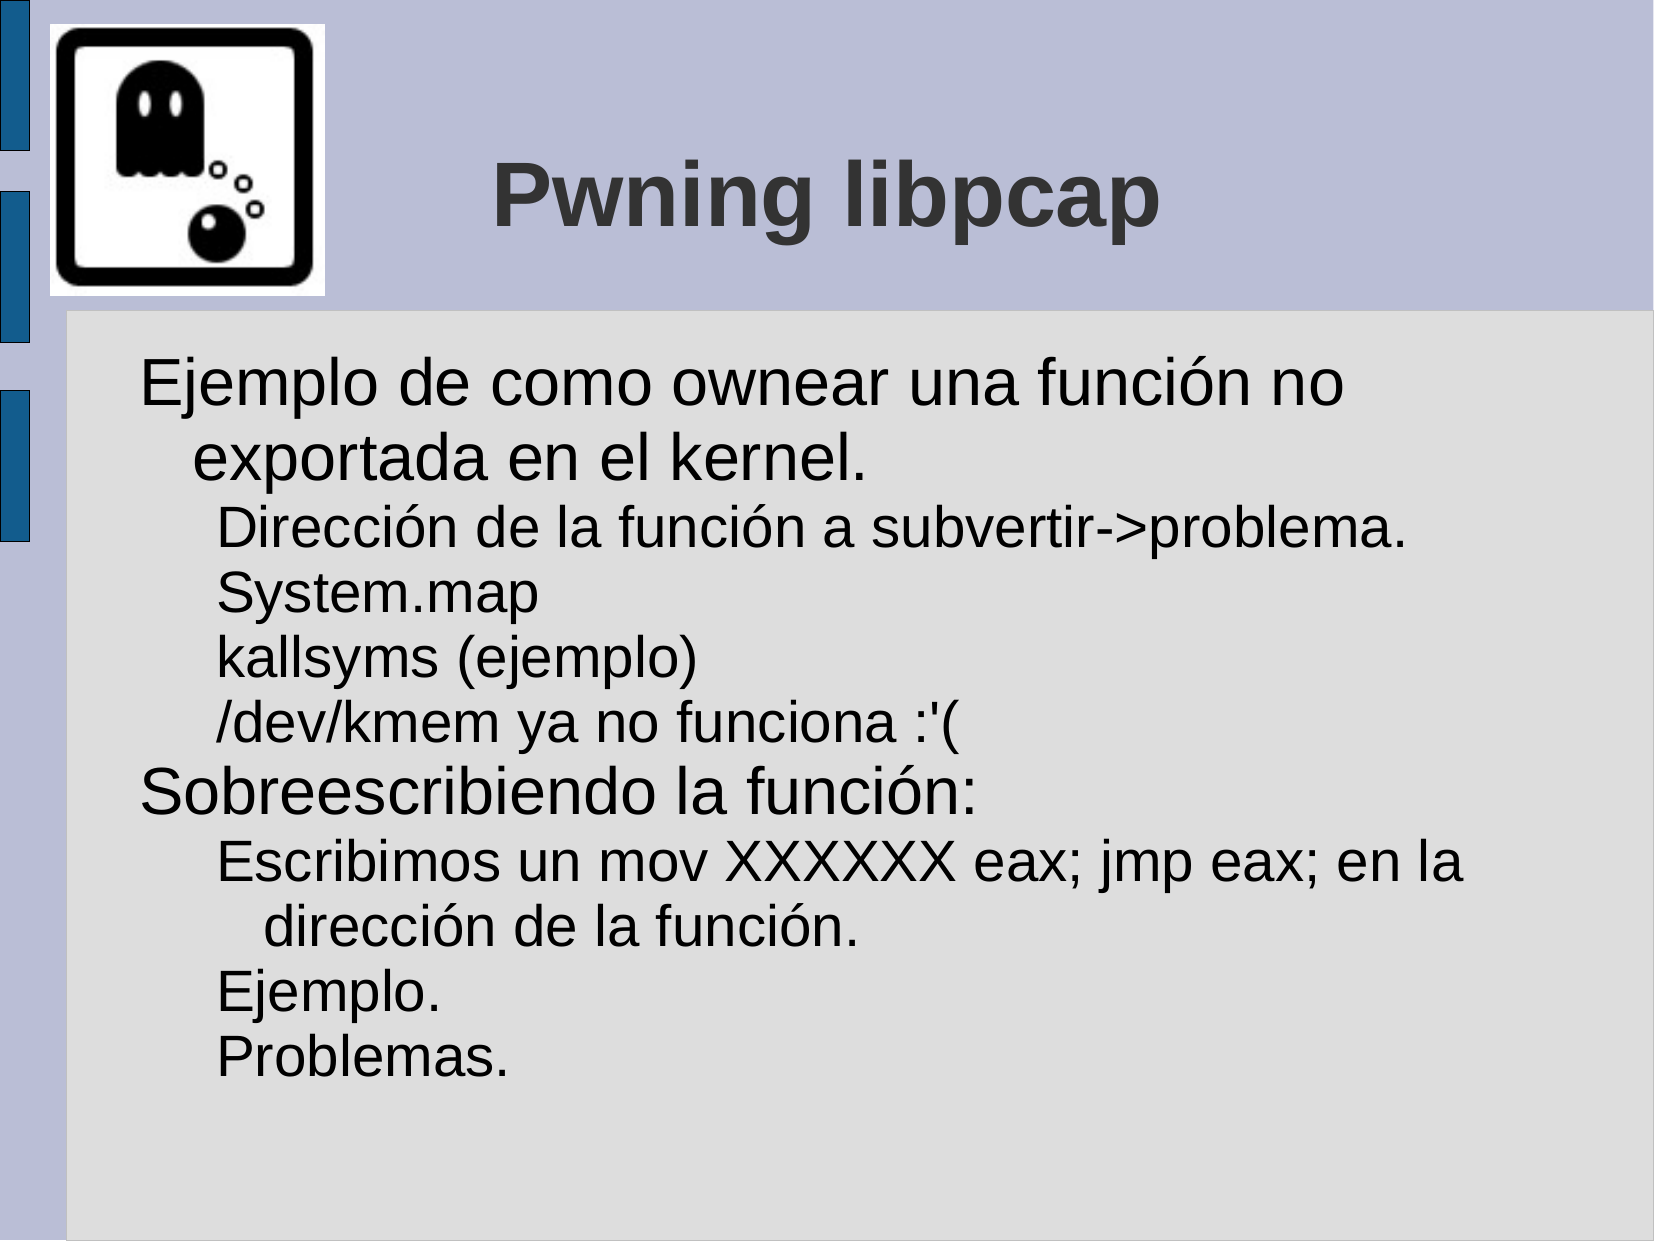

# Pwning libpcap
Ejemplo de como ownear una función no exportada en el kernel.
Dirección de la función a subvertir->problema.
System.map
kallsyms (ejemplo)
/dev/kmem ya no funciona :'(
Sobreescribiendo la función:
Escribimos un mov XXXXXX eax; jmp eax; en la dirección de la función.
Ejemplo.
Problemas.